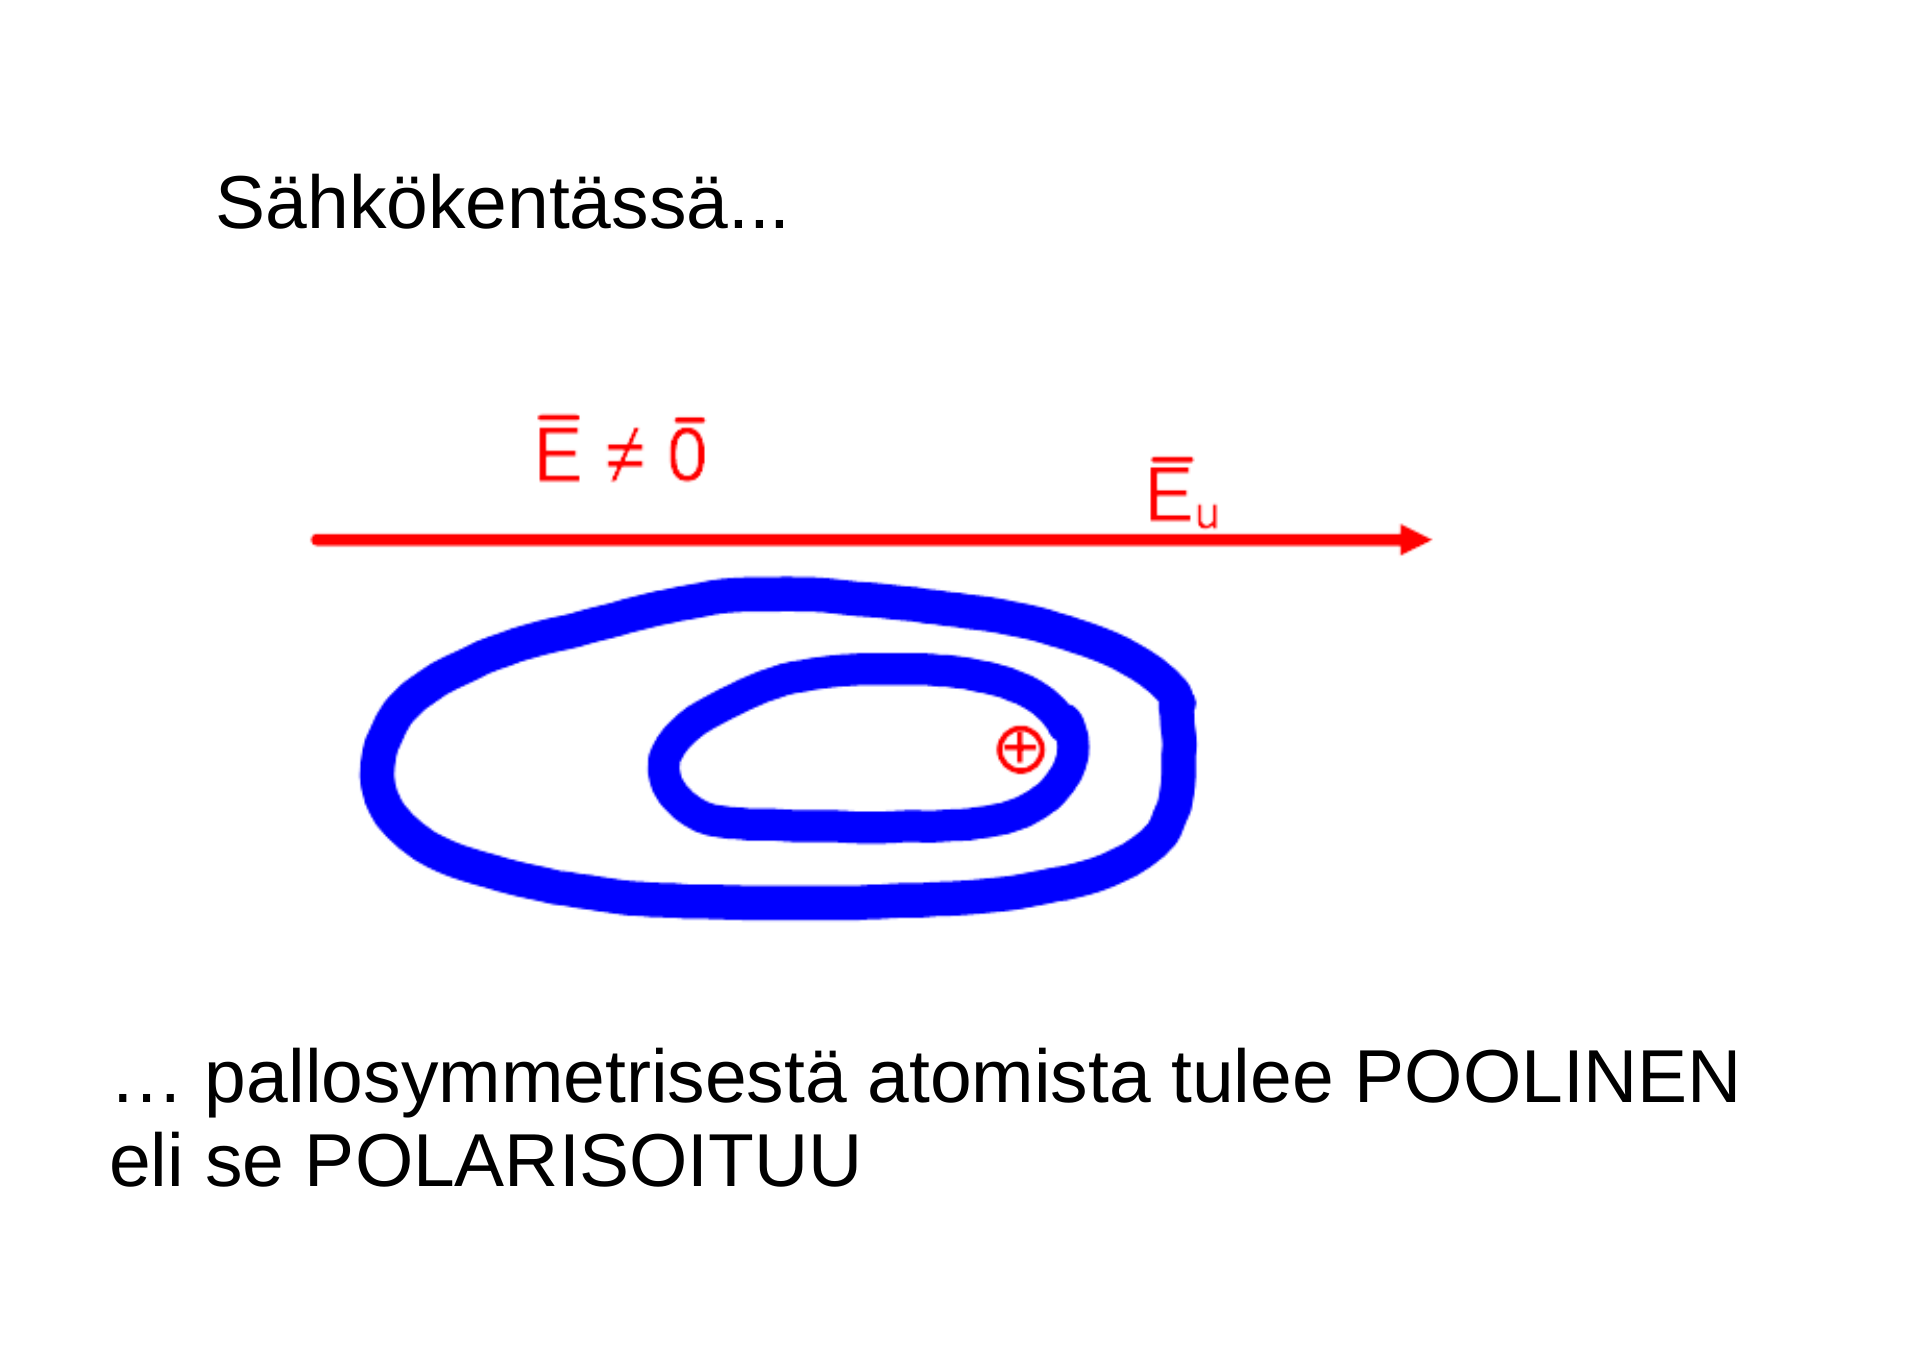

Sähkökentässä...
… pallosymmetrisestä atomista tulee POOLINEN eli se POLARISOITUU